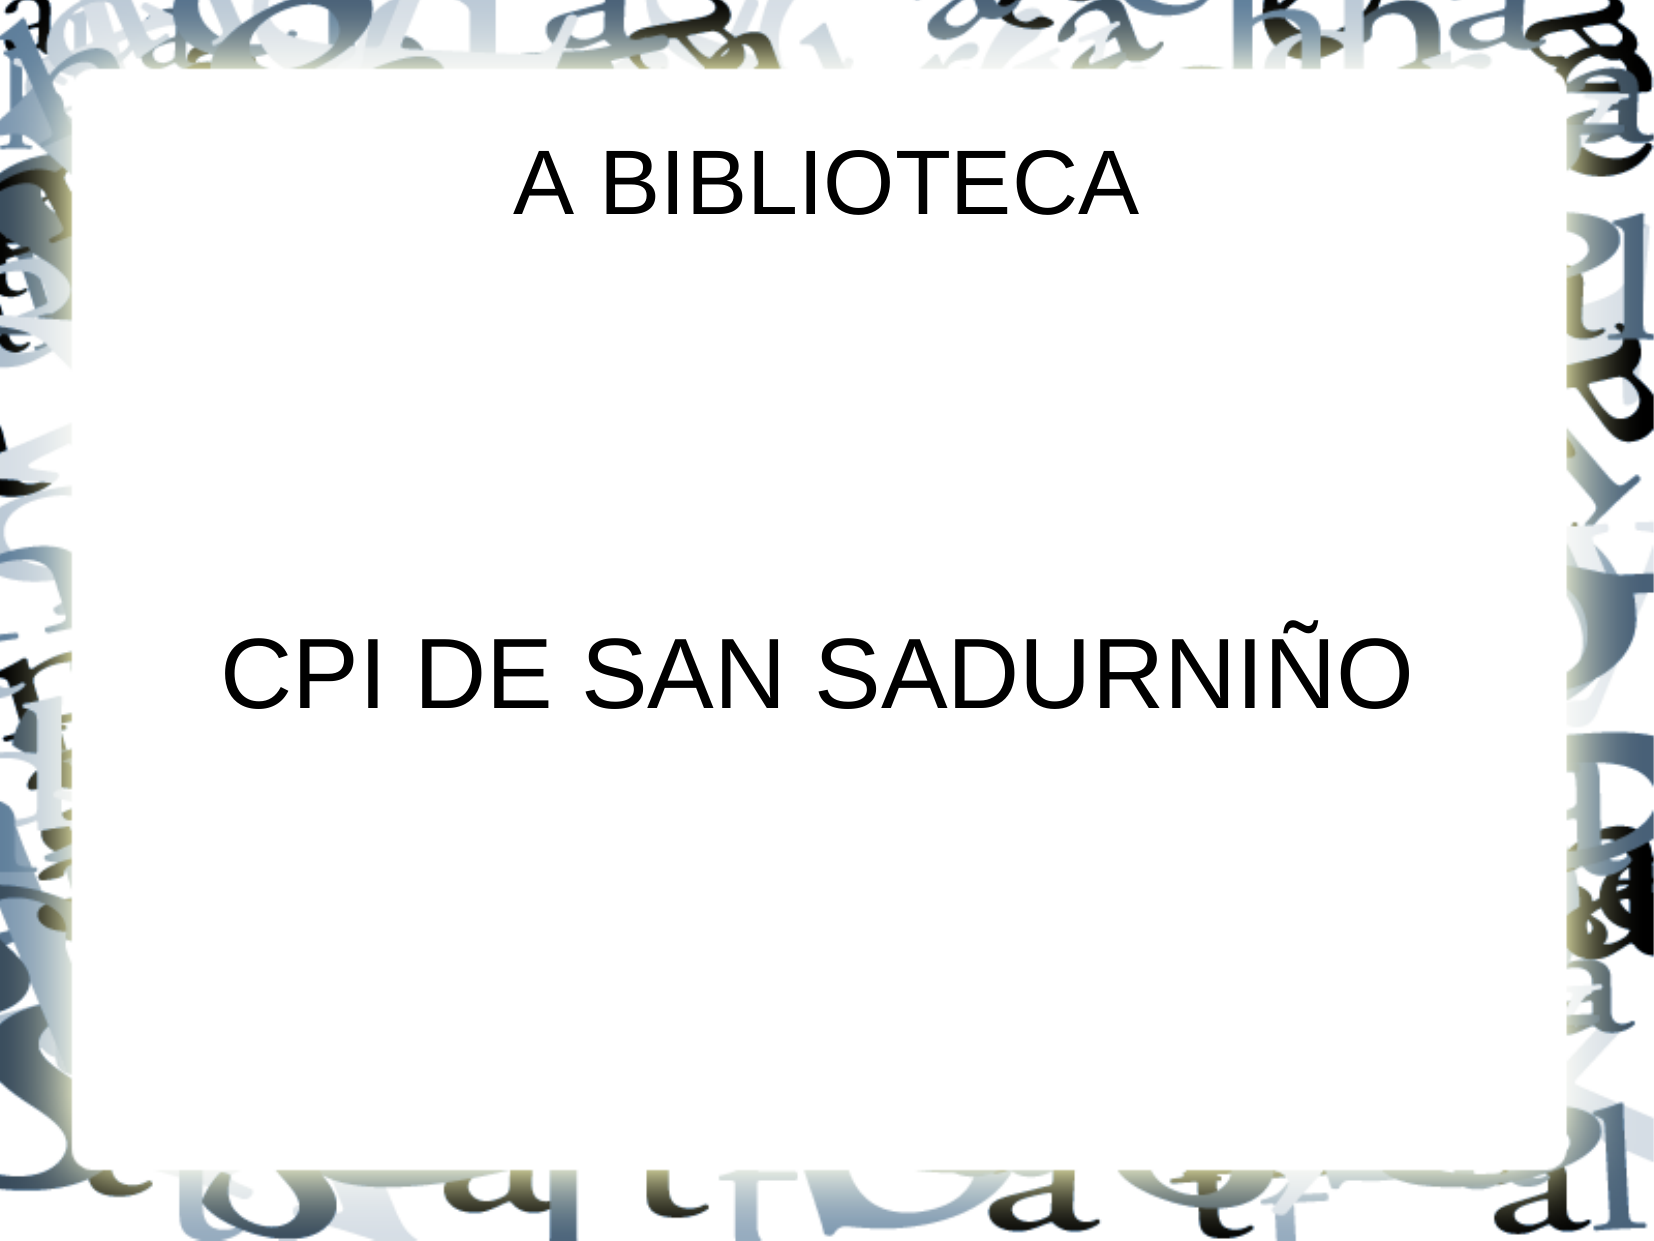

# A BIBLIOTECA
CPI DE SAN SADURNIÑO